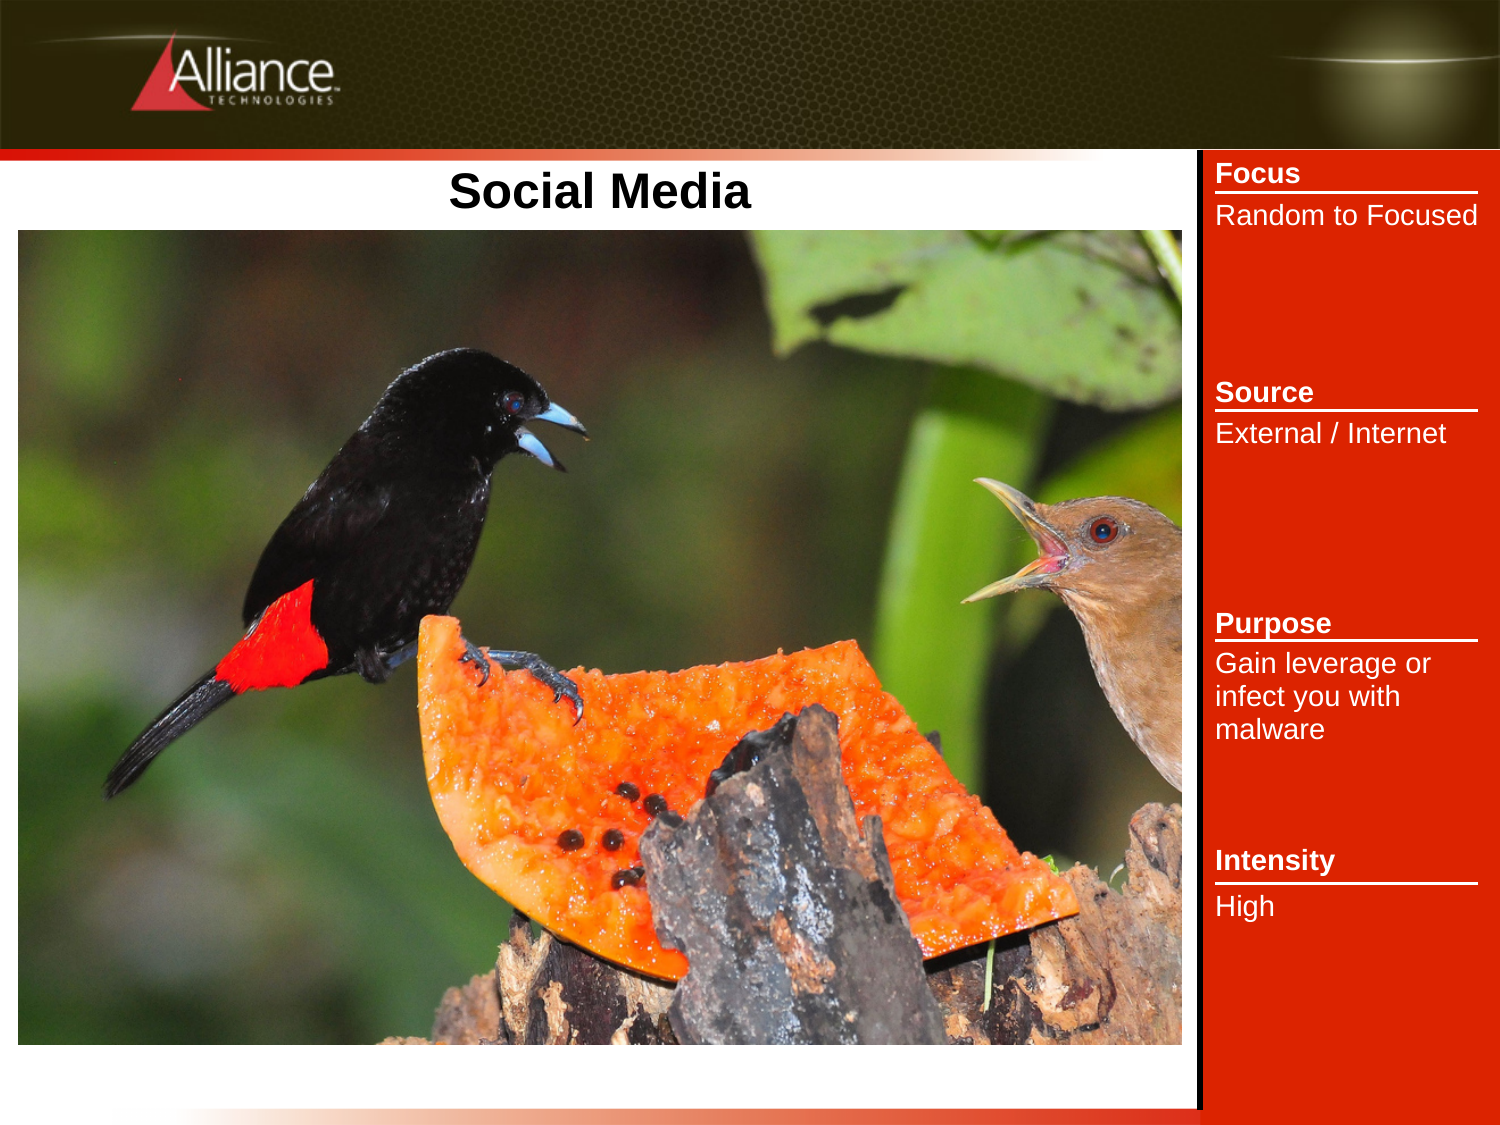

Focus
Social Media
Random to Focused
Source
External / Internet
Purpose
Gain leverage or infect you with malware
Intensity
High